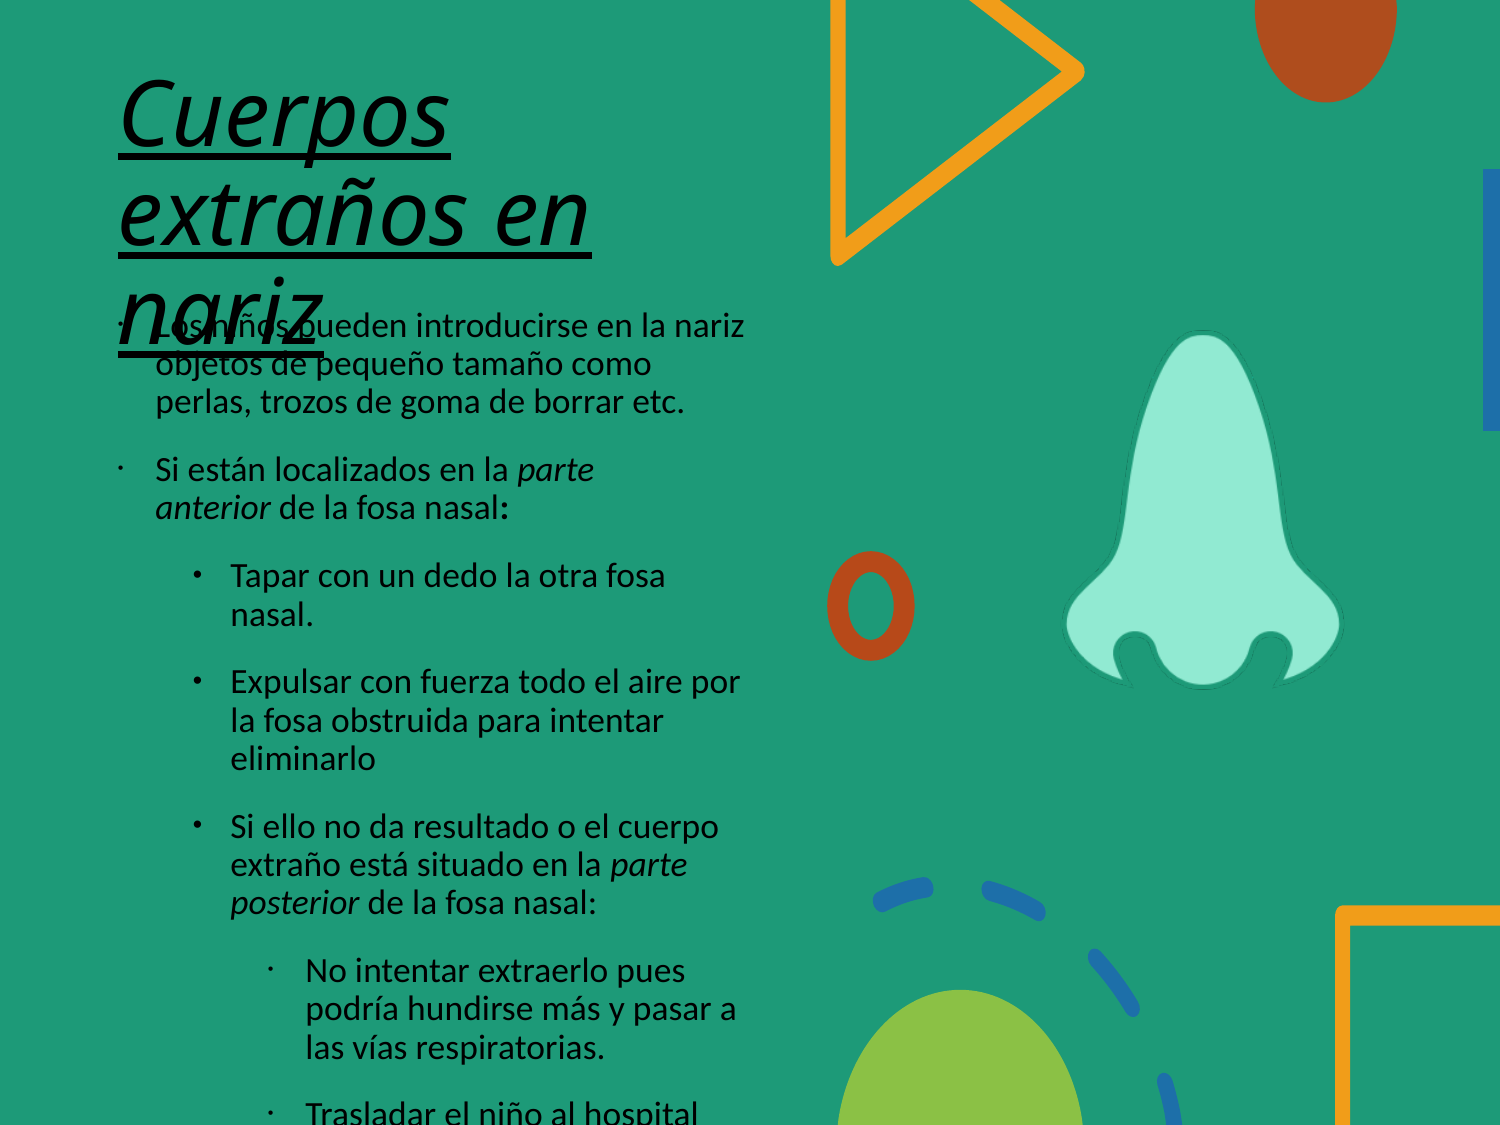

# Cuerpos extraños en nariz
Los niños pueden introducirse en la nariz objetos de pequeño tamaño como perlas, trozos de goma de borrar etc.
Si están localizados en la parte anterior de la fosa nasal:
Tapar con un dedo la otra fosa nasal.
Expulsar con fuerza todo el aire por la fosa obstruida para intentar eliminarlo
Si ello no da resultado o el cuerpo extraño está situado en la parte posterior de la fosa nasal:
No intentar extraerlo pues podría hundirse más y pasar a las vías respiratorias.
Trasladar el niño al hospital más cercano recomendando respire por la boca.
Observación: Nunca intentar extraer el objeto con unas pinzas.